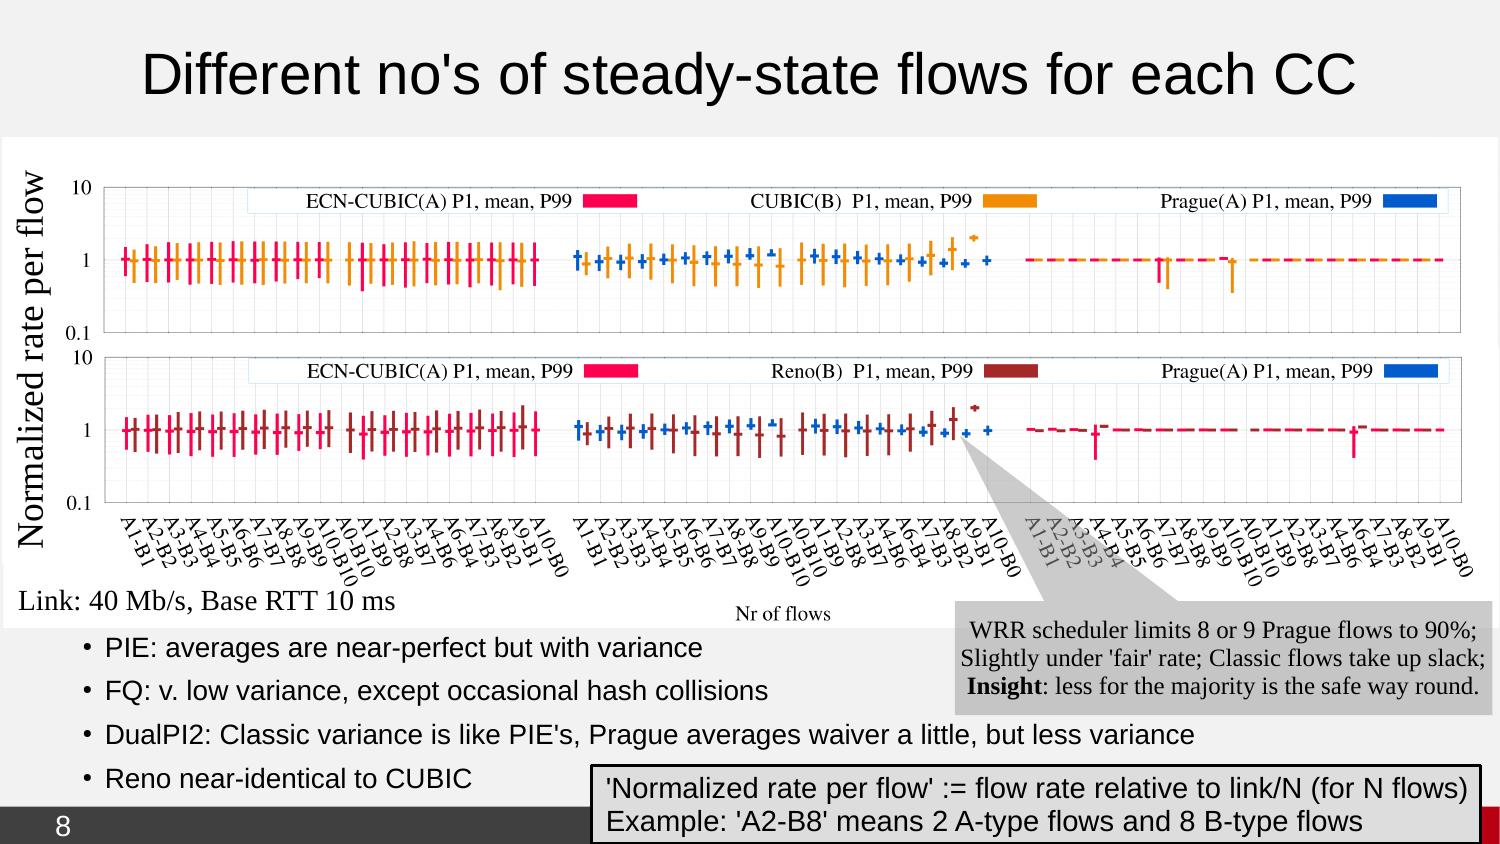

# Different no's of steady-state flows for each CC
Normalized rate per flow
Link: 40 Mb/s, Base RTT 10 ms
WRR scheduler limits 8 or 9 Prague flows to 90%;
Slightly under 'fair' rate; Classic flows take up slack;
Insight: less for the majority is the safe way round.
PIE: averages are near-perfect but with variance
FQ: v. low variance, except occasional hash collisions
DualPI2: Classic variance is like PIE's, Prague averages waiver a little, but less variance
Reno near-identical to CUBIC
'Normalized rate per flow' := flow rate relative to link/N (for N flows)
Example: 'A2-B8' means 2 A-type flows and 8 B-type flows
8